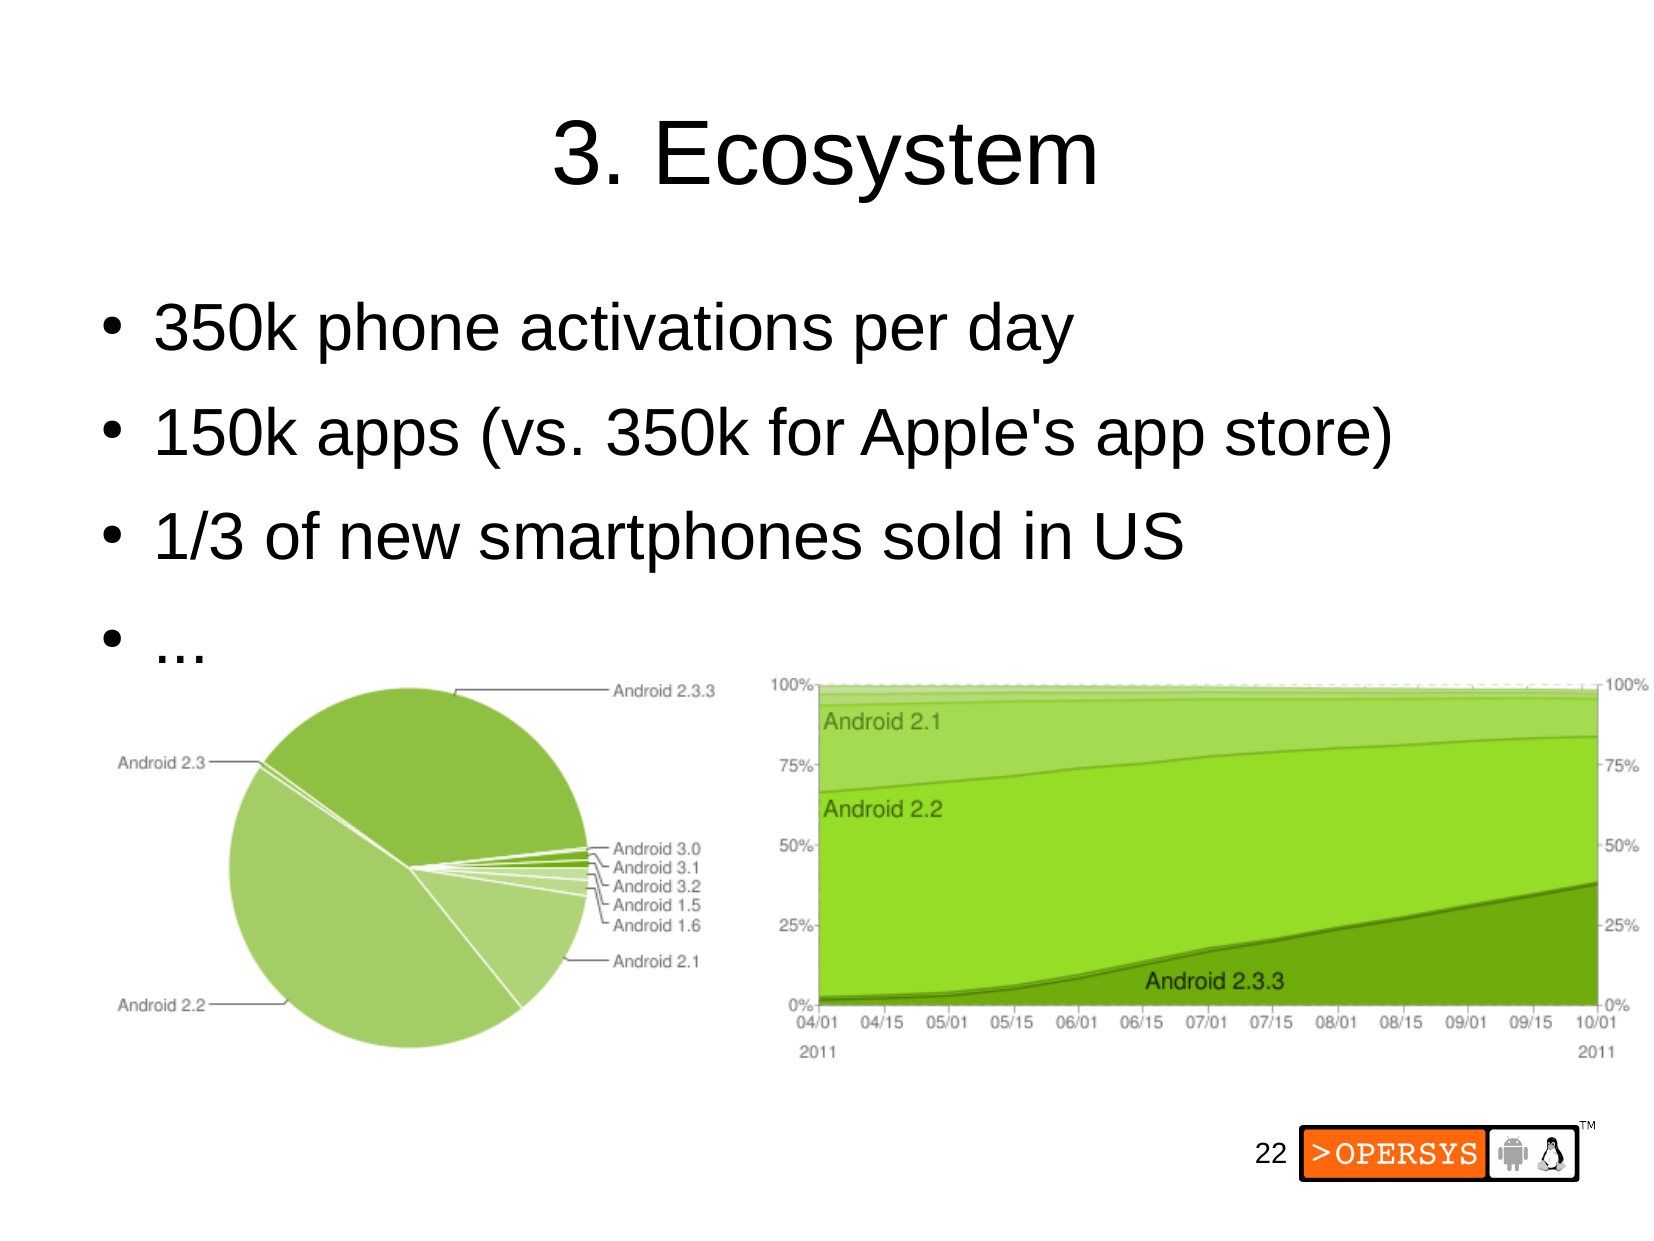

# 3. Ecosystem
350k phone activations per day
150k apps (vs. 350k for Apple's app store)
1/3 of new smartphones sold in US
...